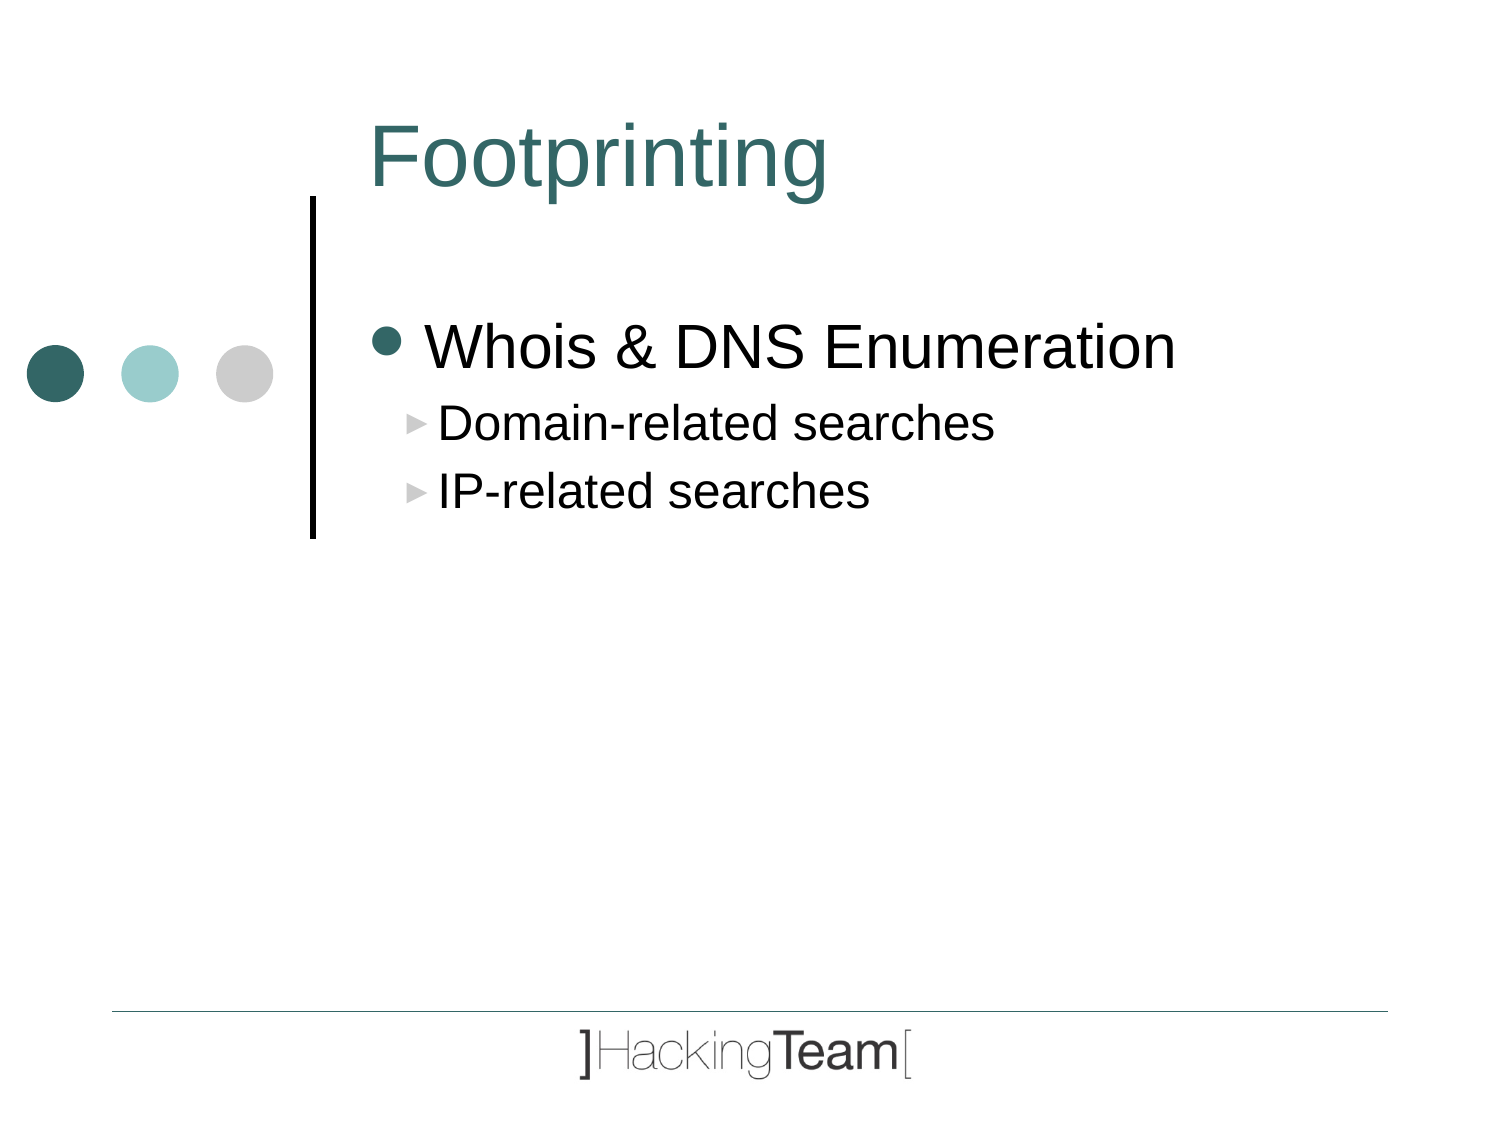

# Footprinting
Whois & DNS Enumeration
Domain-related searches
IP-related searches